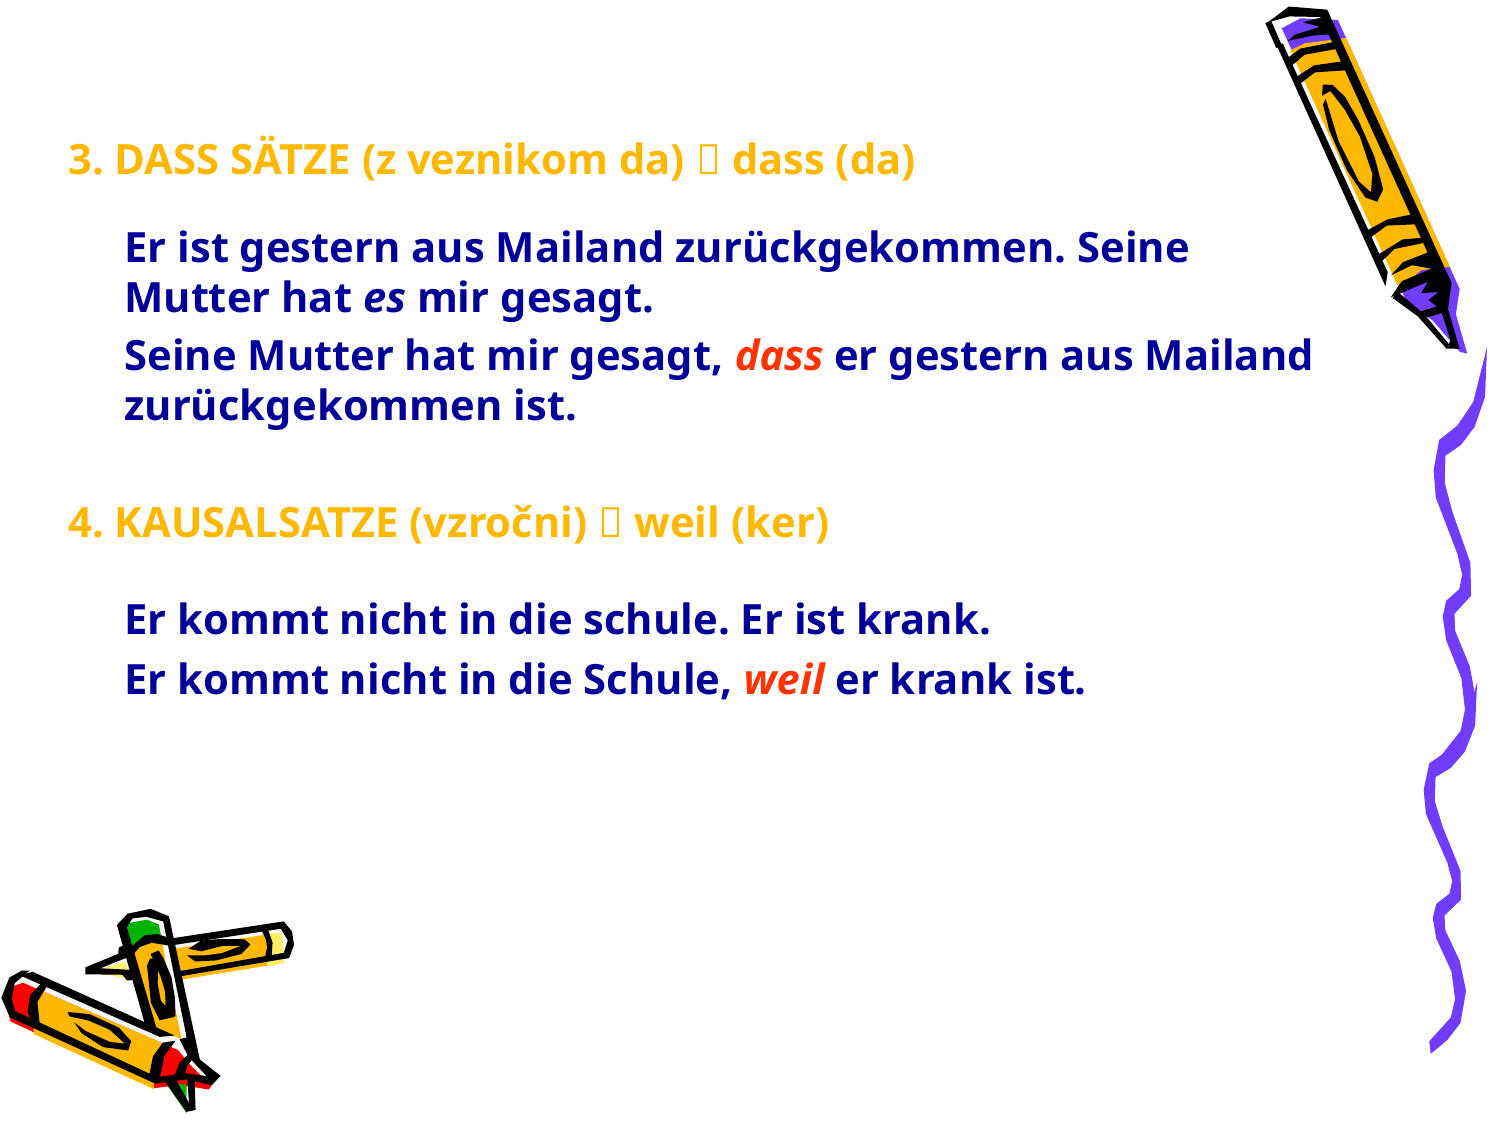

# 3. DASS SÄTZE (z veznikom da)  dass (da)
	Er ist gestern aus Mailand zurückgekommen. Seine Mutter hat es mir gesagt.
	Seine Mutter hat mir gesagt, dass er gestern aus Mailand zurückgekommen ist.
4. KAUSALSATZE (vzročni)  weil (ker)
	Er kommt nicht in die schule. Er ist krank.
	Er kommt nicht in die Schule, weil er krank ist.